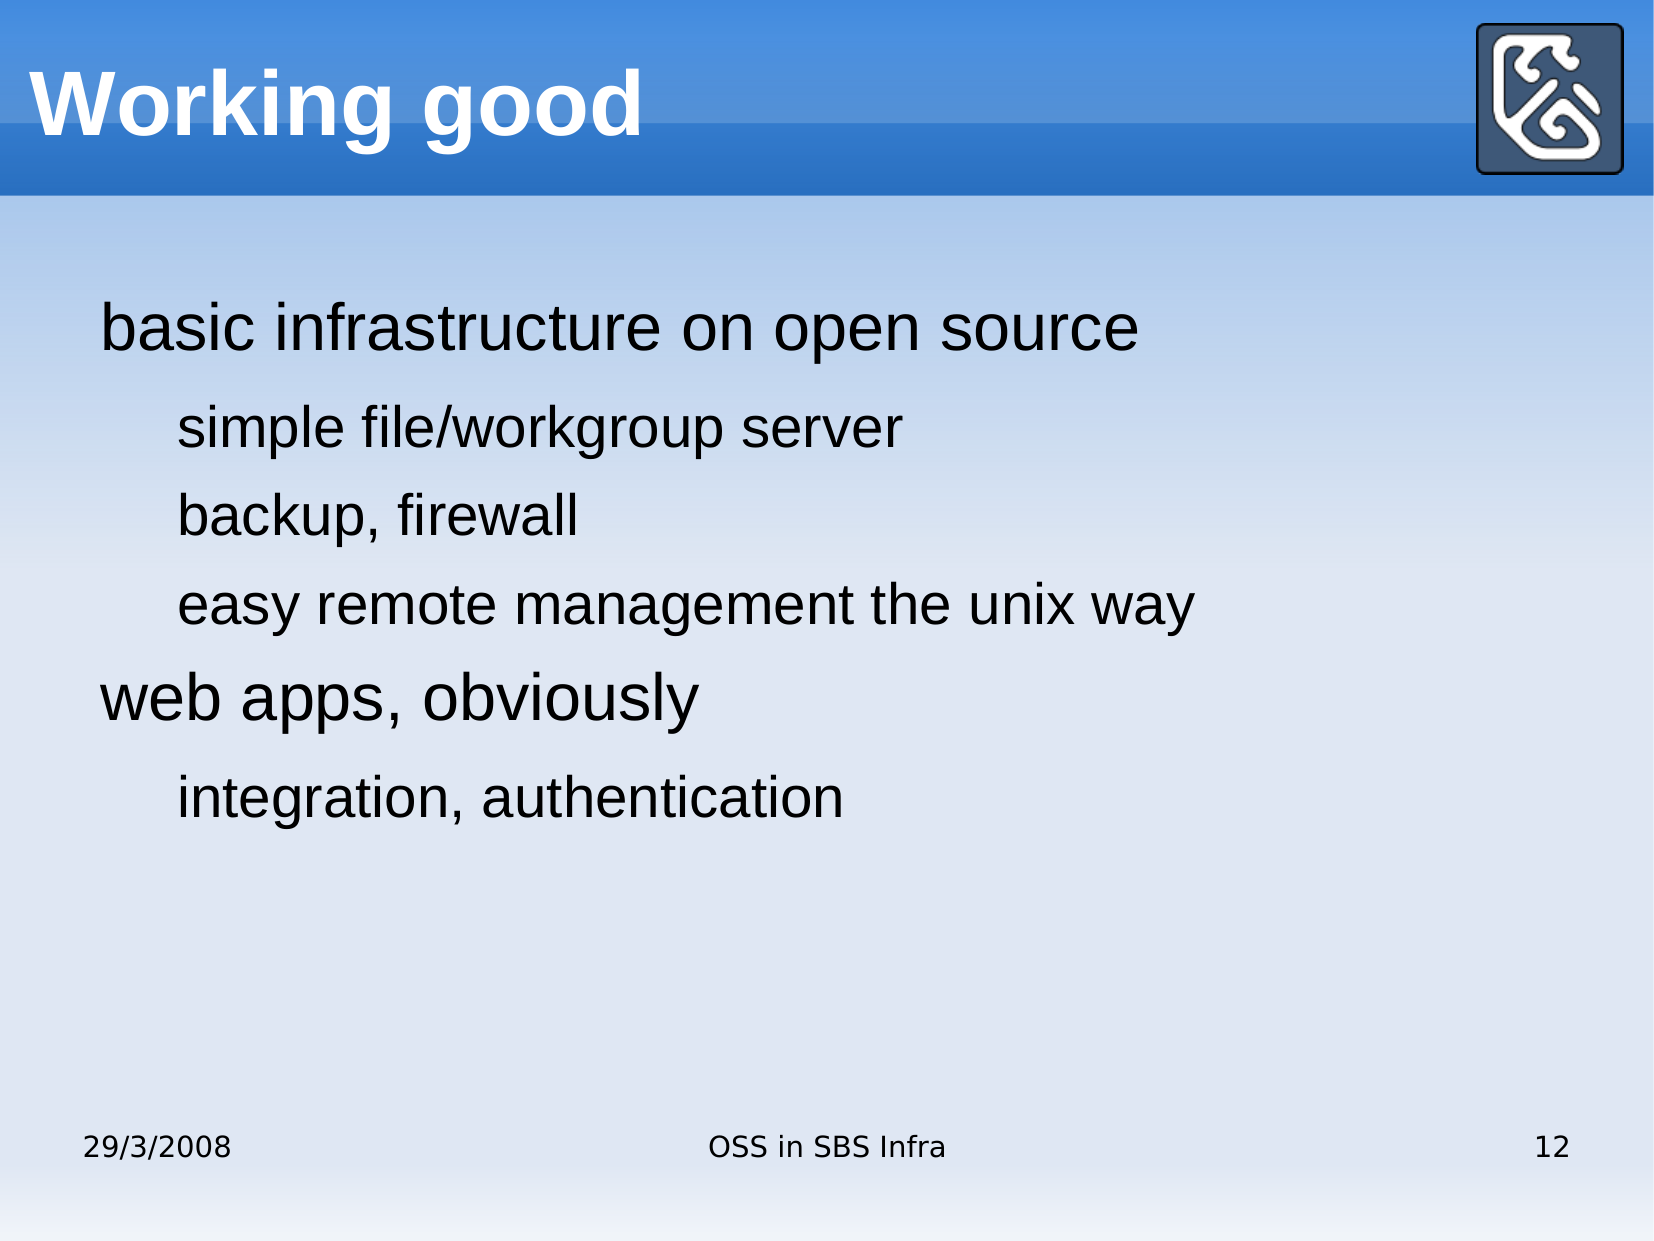

# Working good
basic infrastructure on open source
simple file/workgroup server
backup, firewall
easy remote management the unix way
web apps, obviously
integration, authentication
29/3/2008
OSS in SBS Infra
12